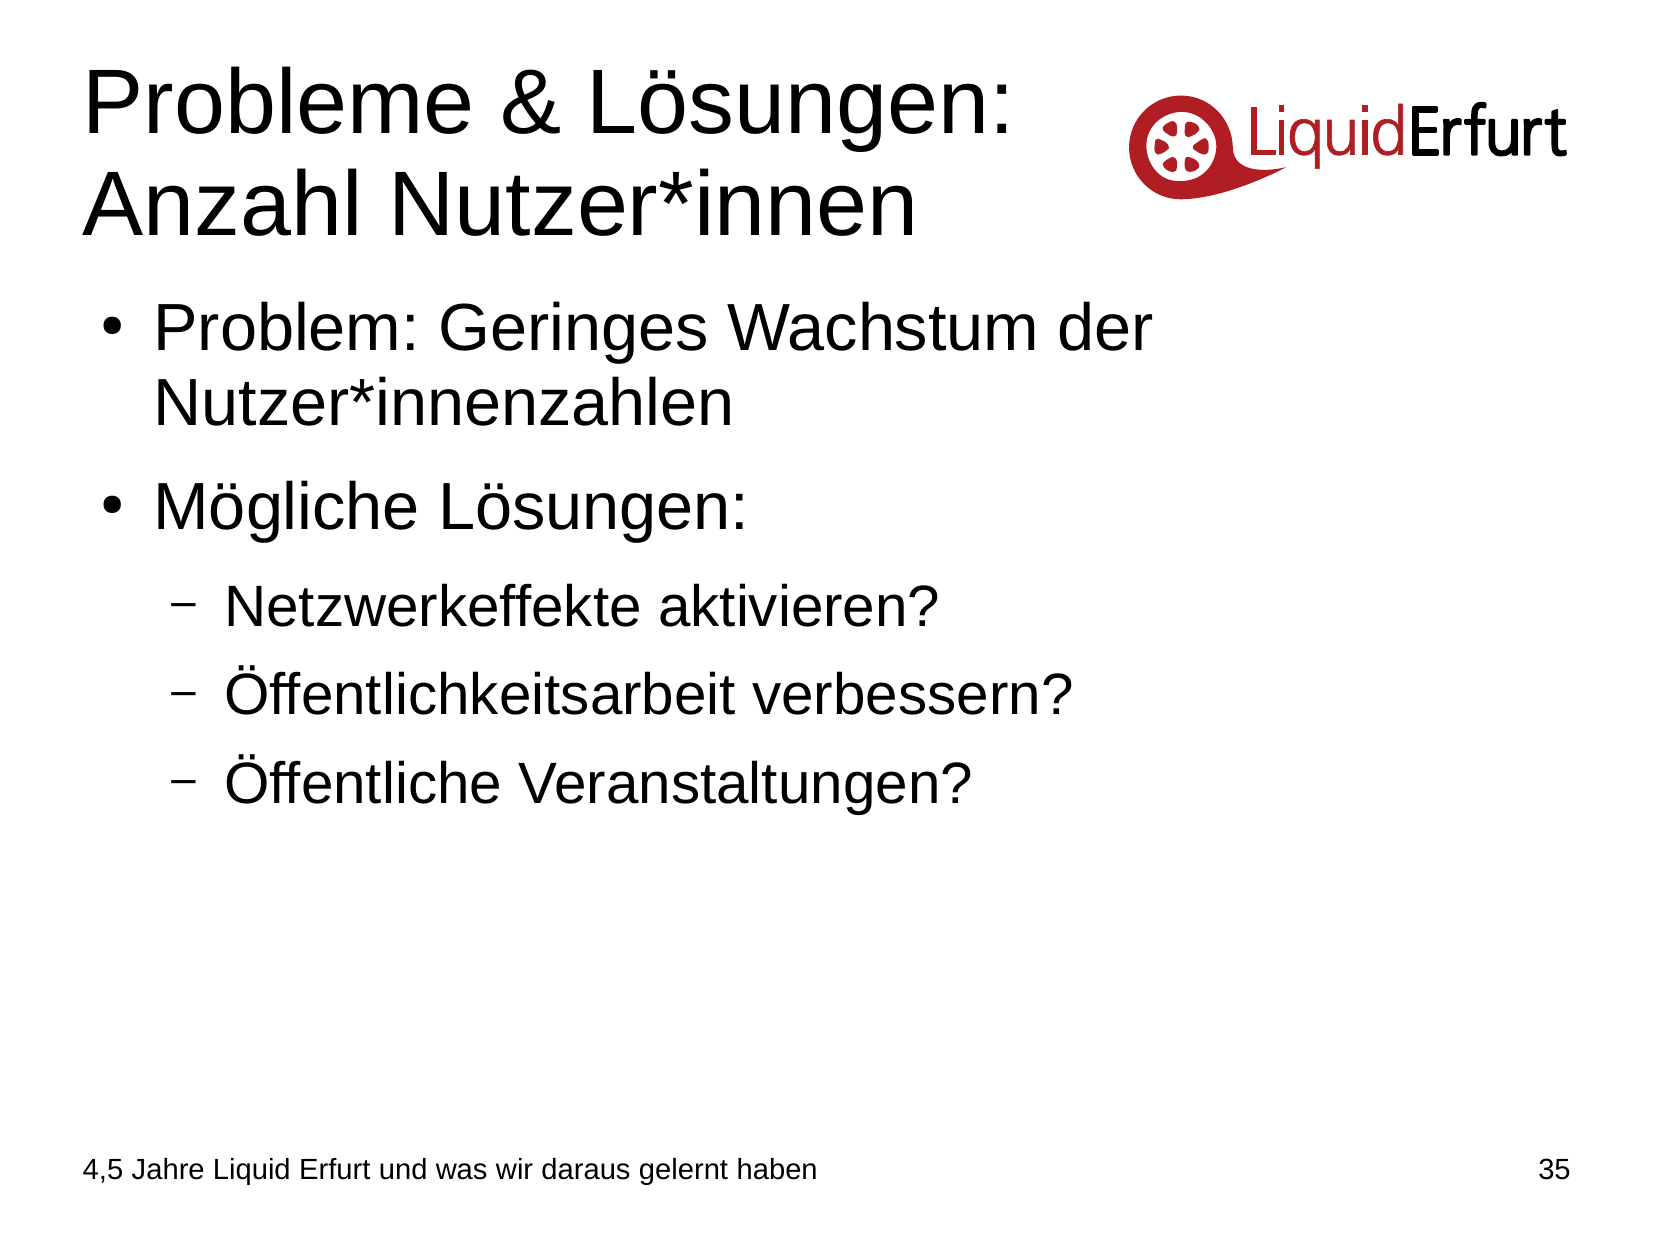

# Probleme & Lösungen: Anzahl Nutzer*innen
Problem: Geringes Wachstum der Nutzer*innenzahlen
Mögliche Lösungen:
Netzwerkeffekte aktivieren?
Öffentlichkeitsarbeit verbessern?
Öffentliche Veranstaltungen?
4,5 Jahre Liquid Erfurt und was wir daraus gelernt haben
35